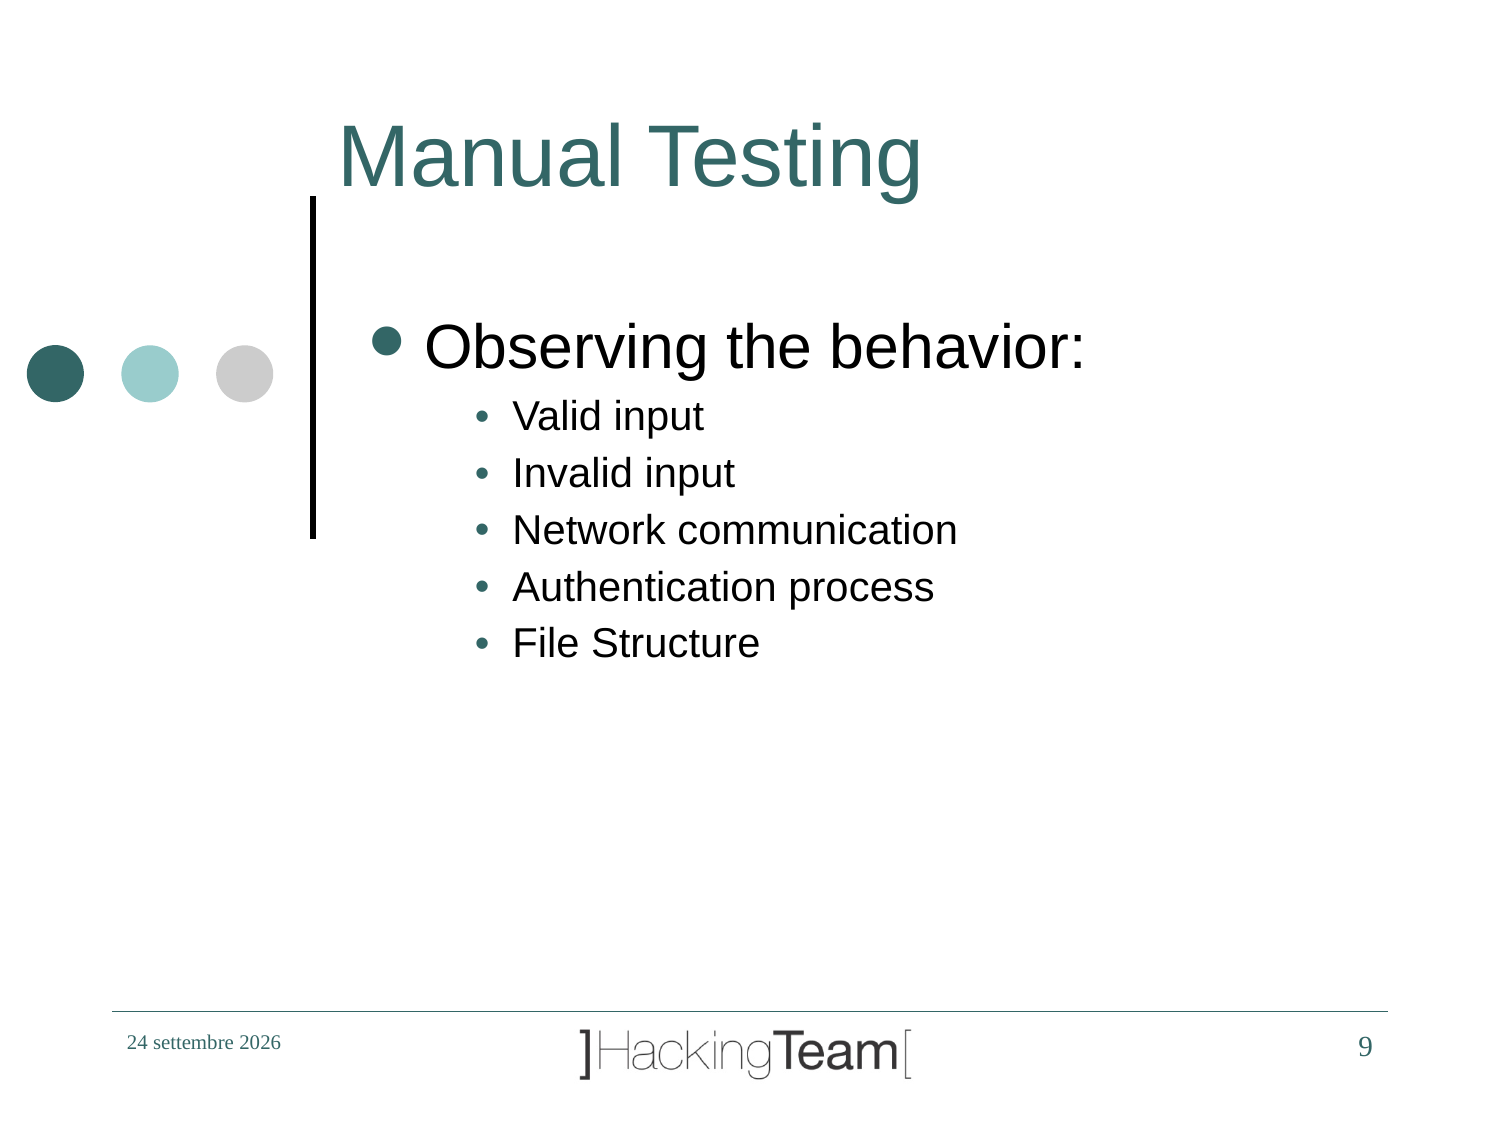

# Manual Testing
Observing the behavior:
Valid input
Invalid input
Network communication
Authentication process
File Structure
9